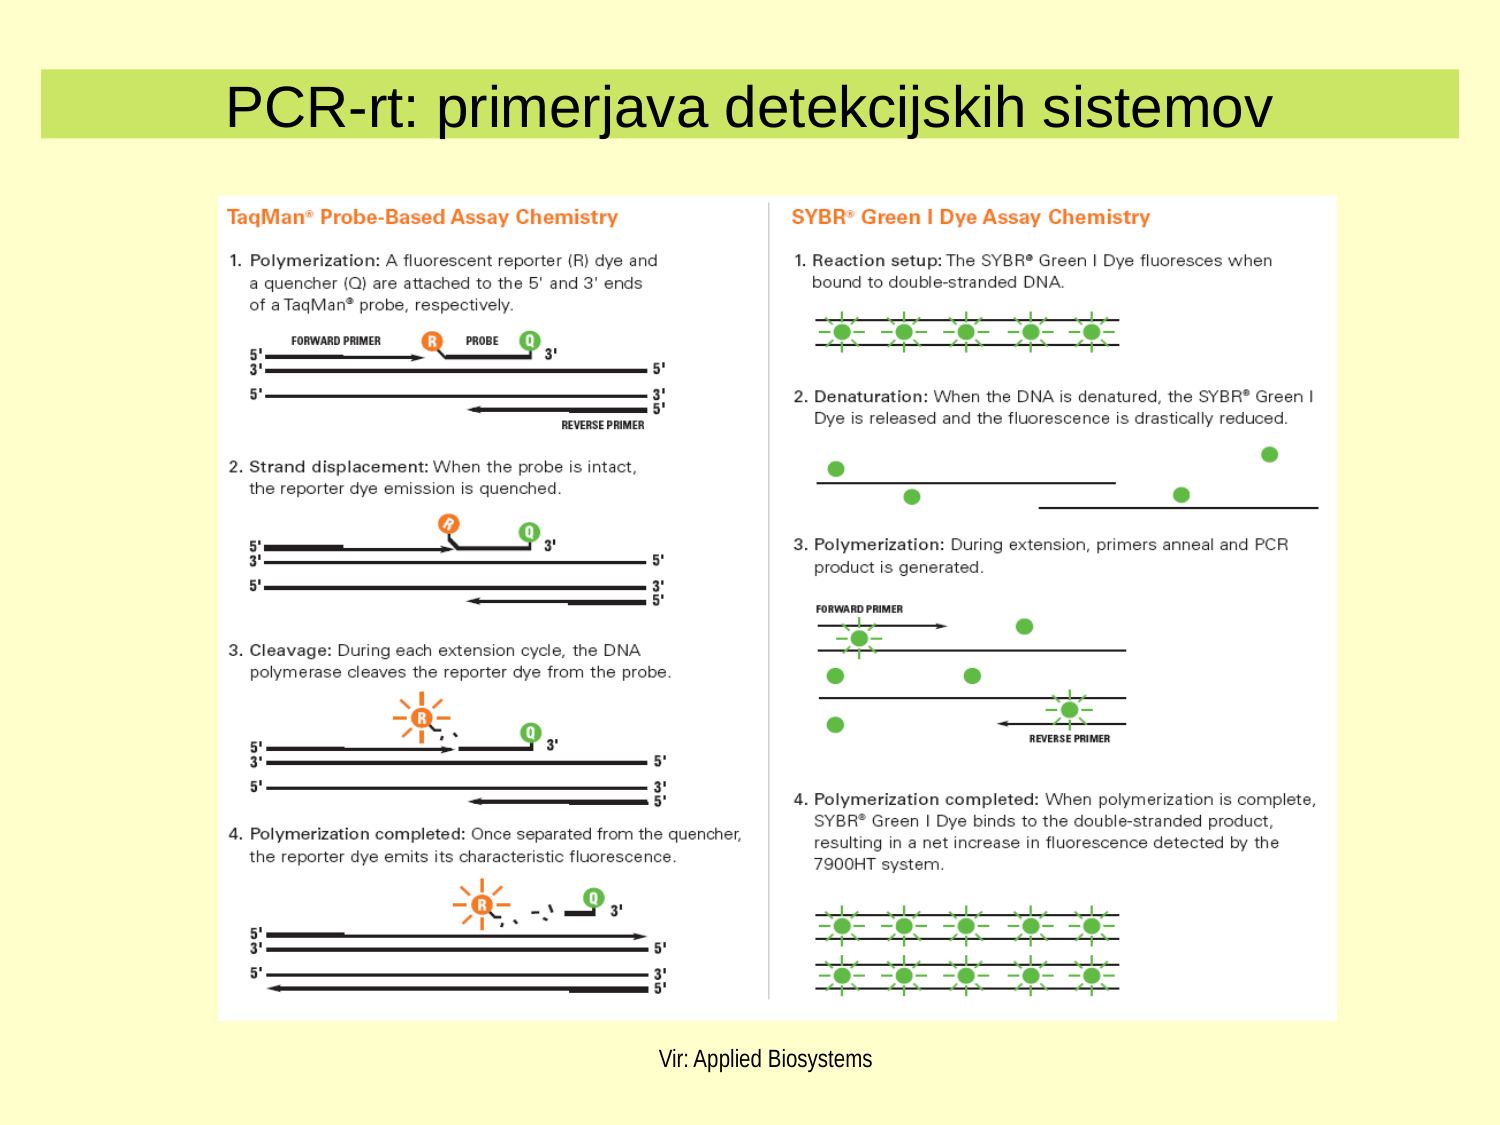

PCR-rt: primerjava detekcijskih sistemov
Vir: Applied Biosystems